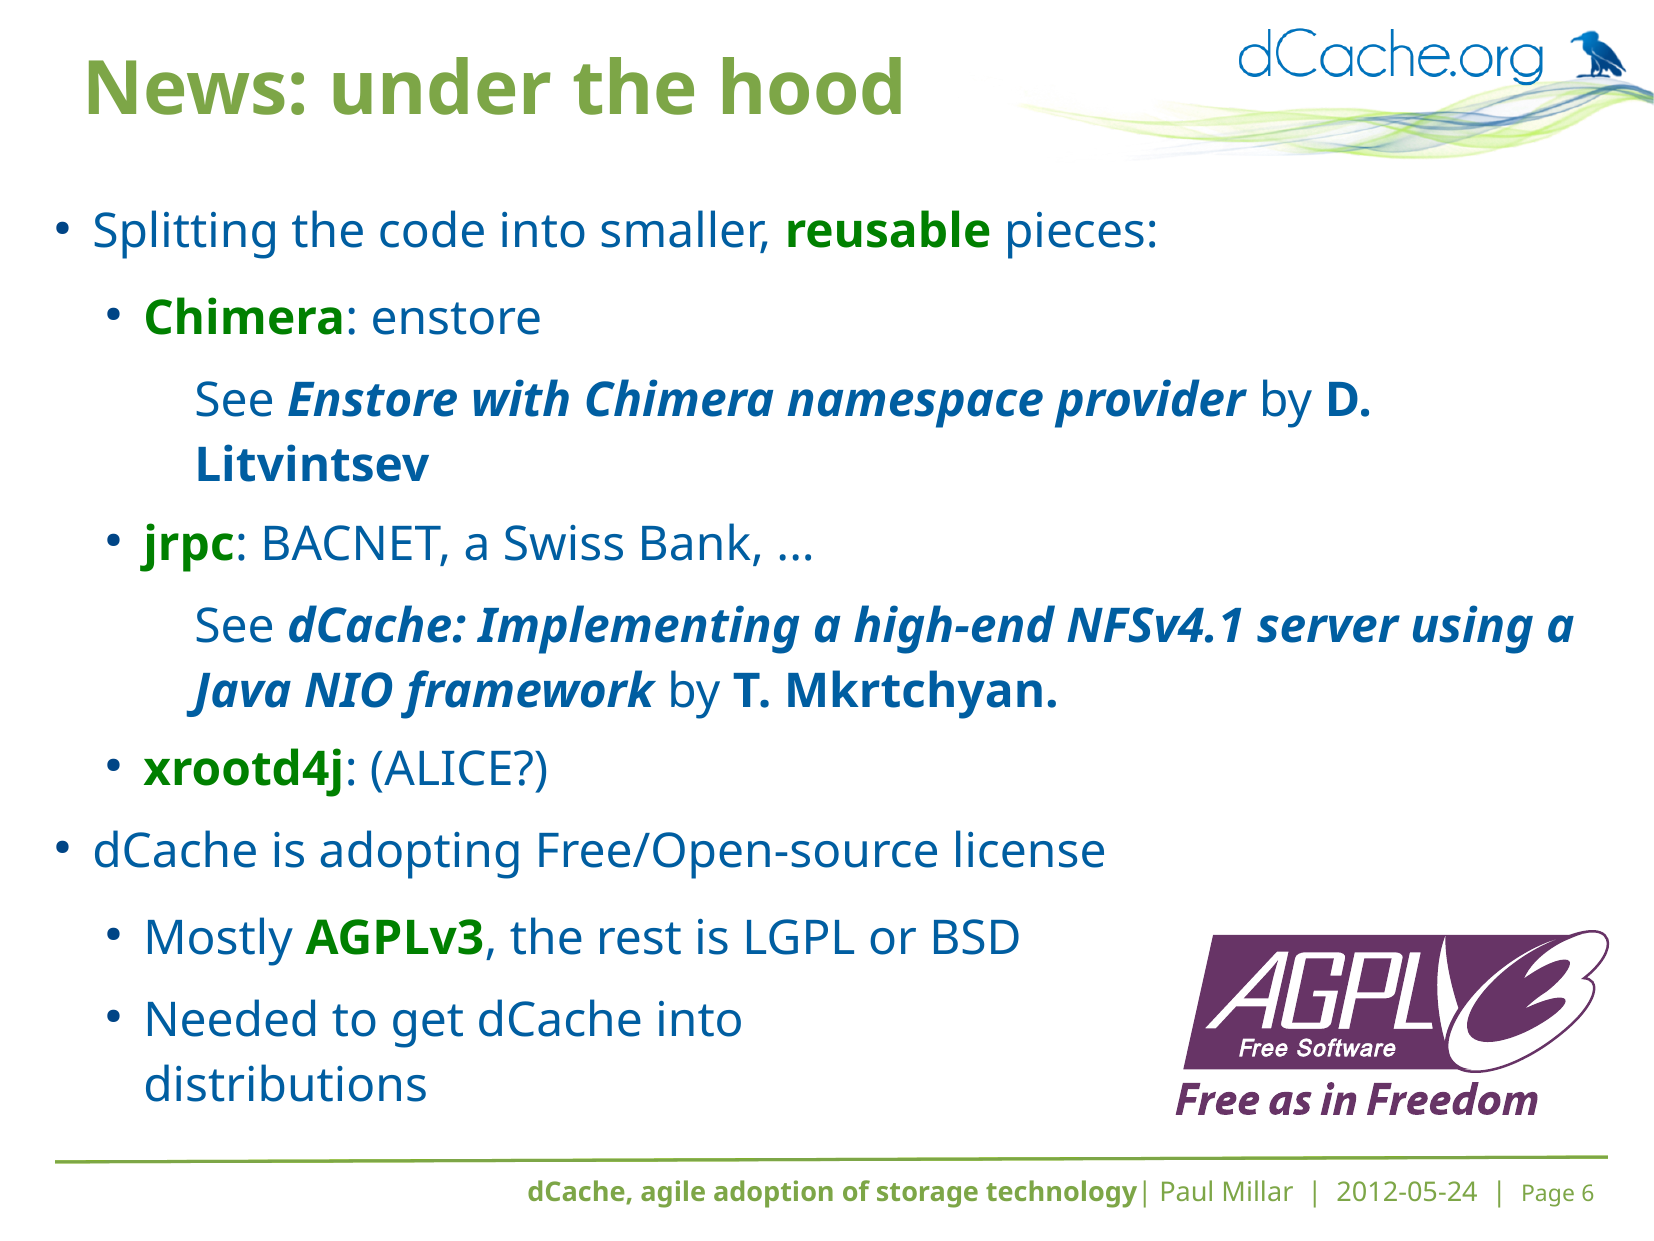

# News: under the hood
Splitting the code into smaller, reusable pieces:
Chimera: enstore
See Enstore with Chimera namespace provider by D. Litvintsev
jrpc: BACNET, a Swiss Bank, ...
See dCache: Implementing a high-end NFSv4.1 server using a Java NIO framework by T. Mkrtchyan.
xrootd4j: (ALICE?)
dCache is adopting Free/Open-source license
Mostly AGPLv3, the rest is LGPL or BSD
Needed to get dCache into
distributions
6